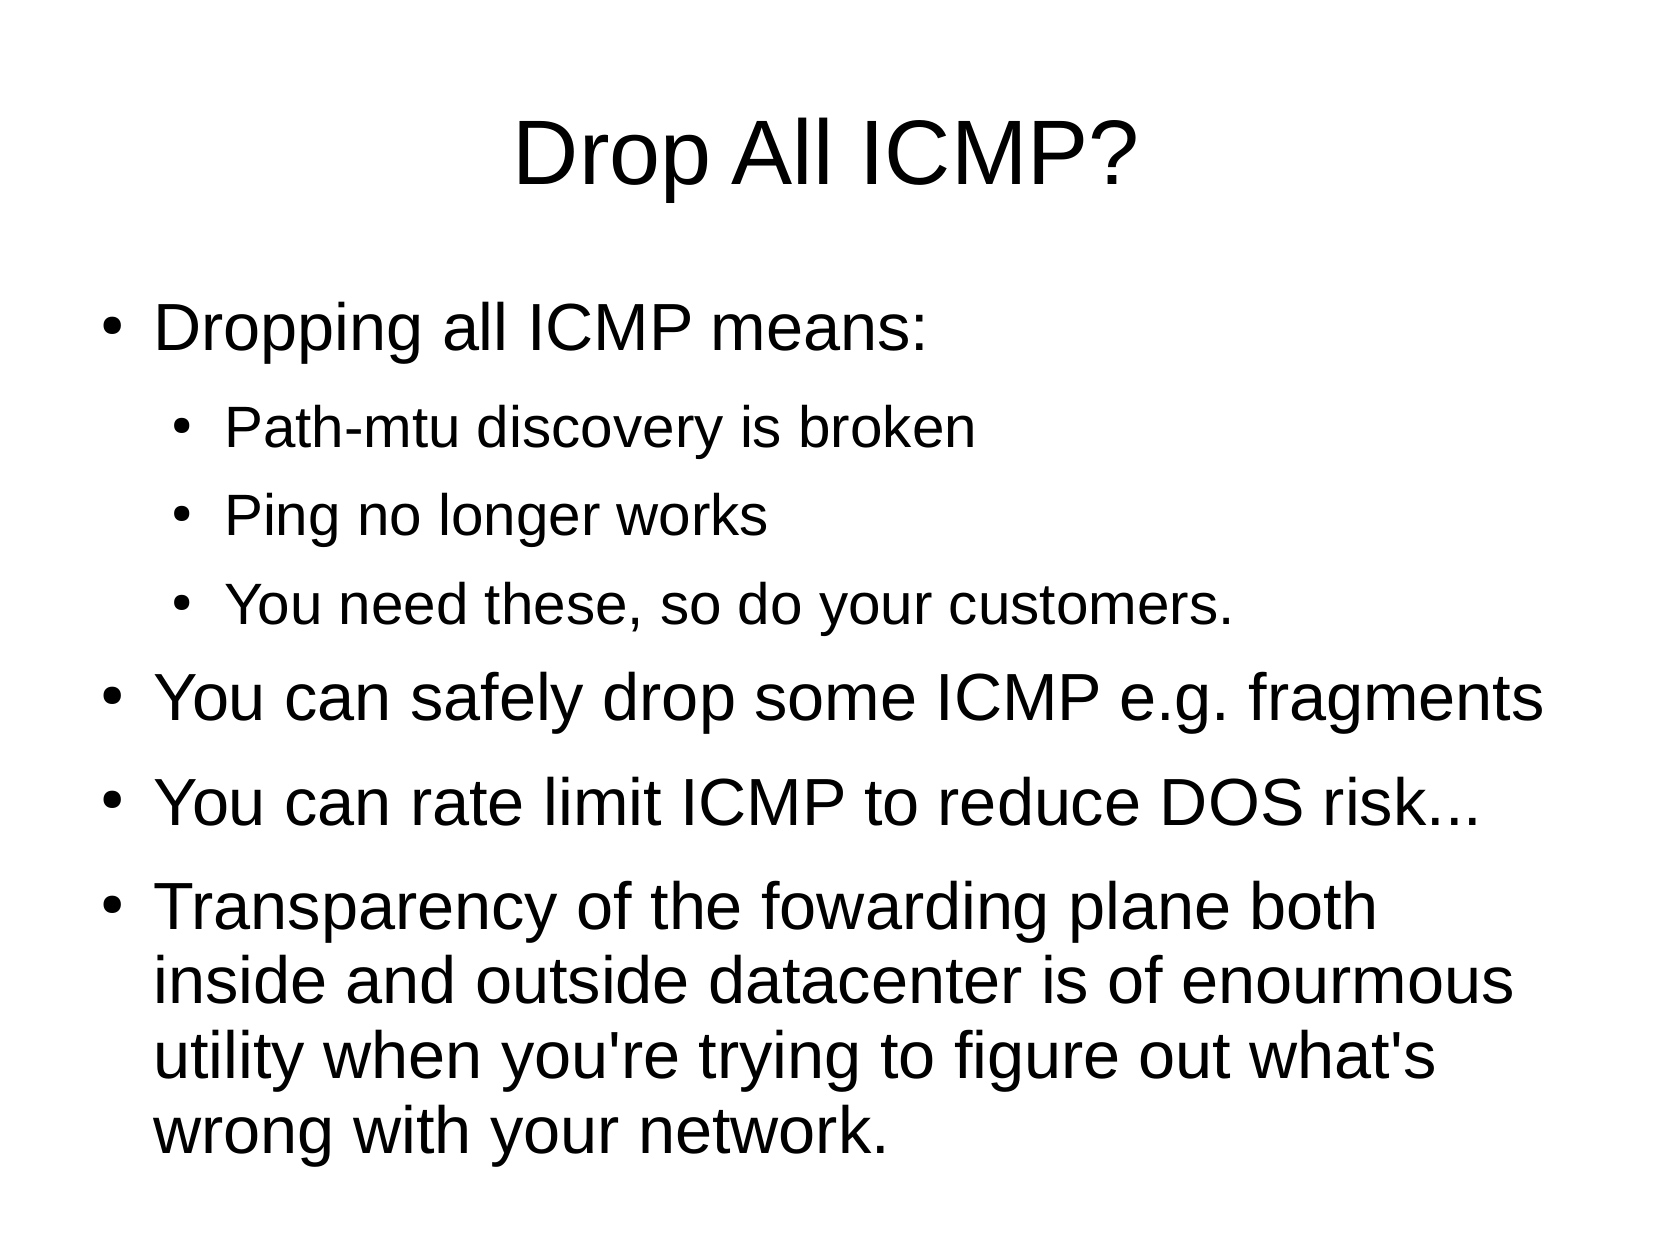

# Drop All ICMP?
Dropping all ICMP means:
Path-mtu discovery is broken
Ping no longer works
You need these, so do your customers.
You can safely drop some ICMP e.g. fragments
You can rate limit ICMP to reduce DOS risk...
Transparency of the fowarding plane both inside and outside datacenter is of enourmous utility when you're trying to figure out what's wrong with your network.